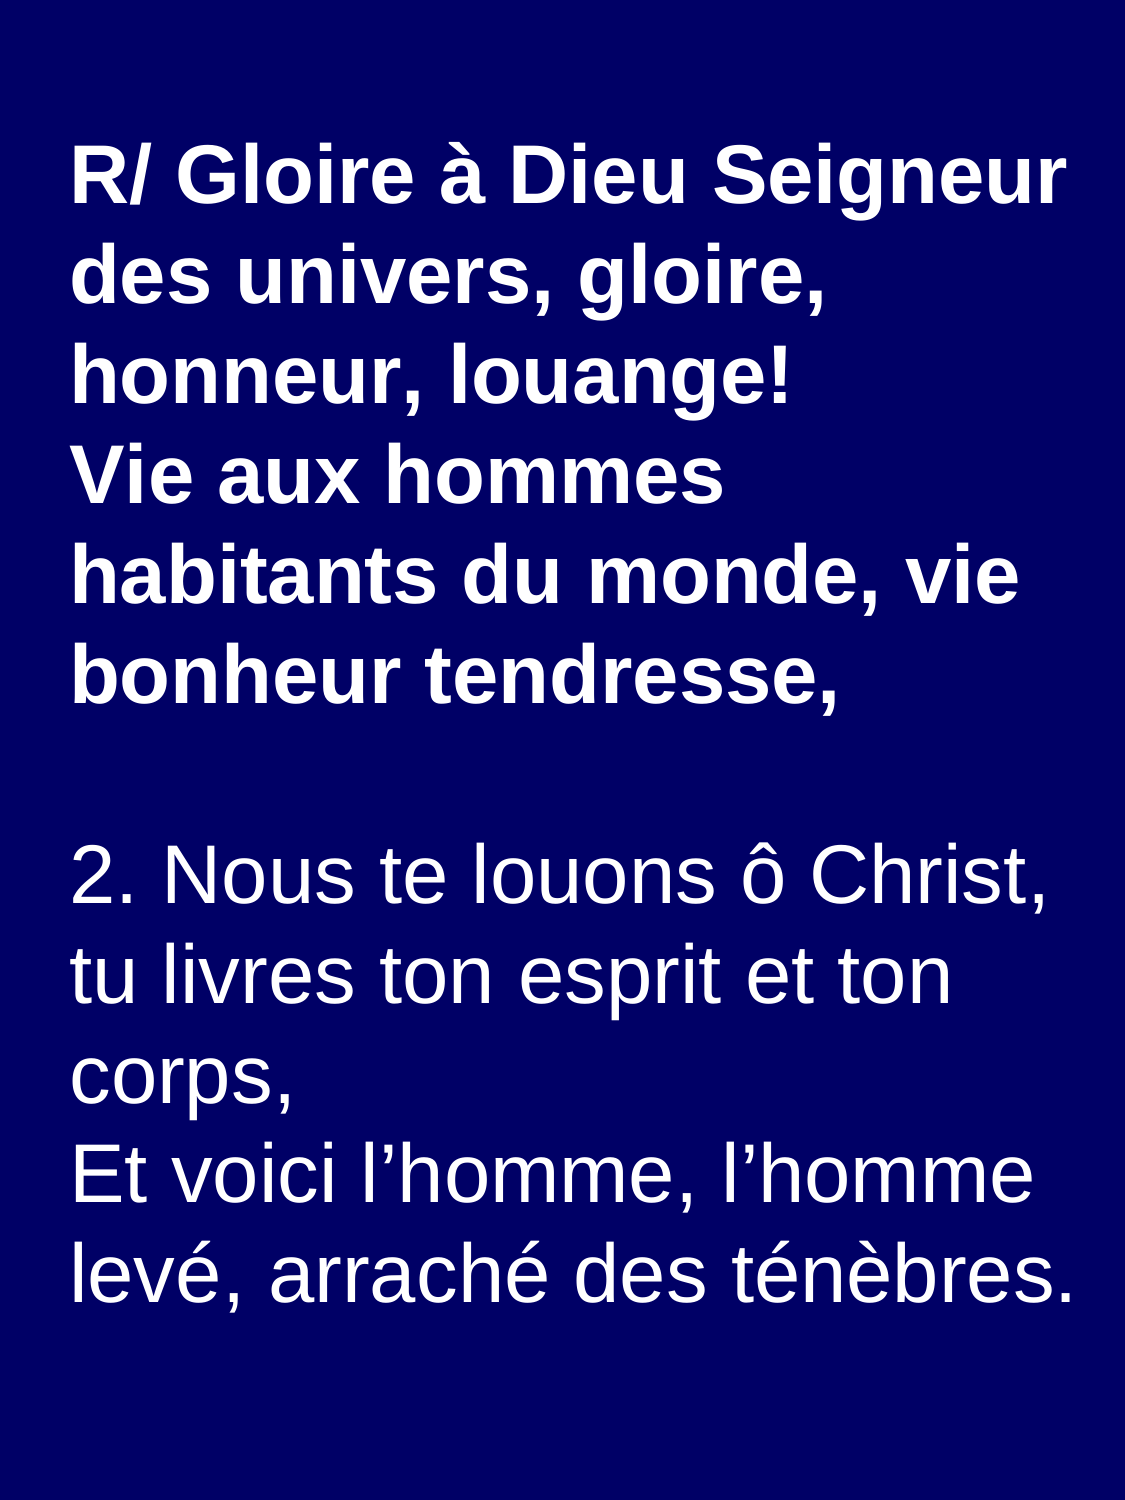

R/ Gloire à Dieu Seigneur des univers, gloire, honneur, louange!
Vie aux hommes habitants du monde, vie bonheur tendresse,
2. Nous te louons ô Christ, tu livres ton esprit et ton corps,
Et voici l’homme, l’homme levé, arraché des ténèbres.